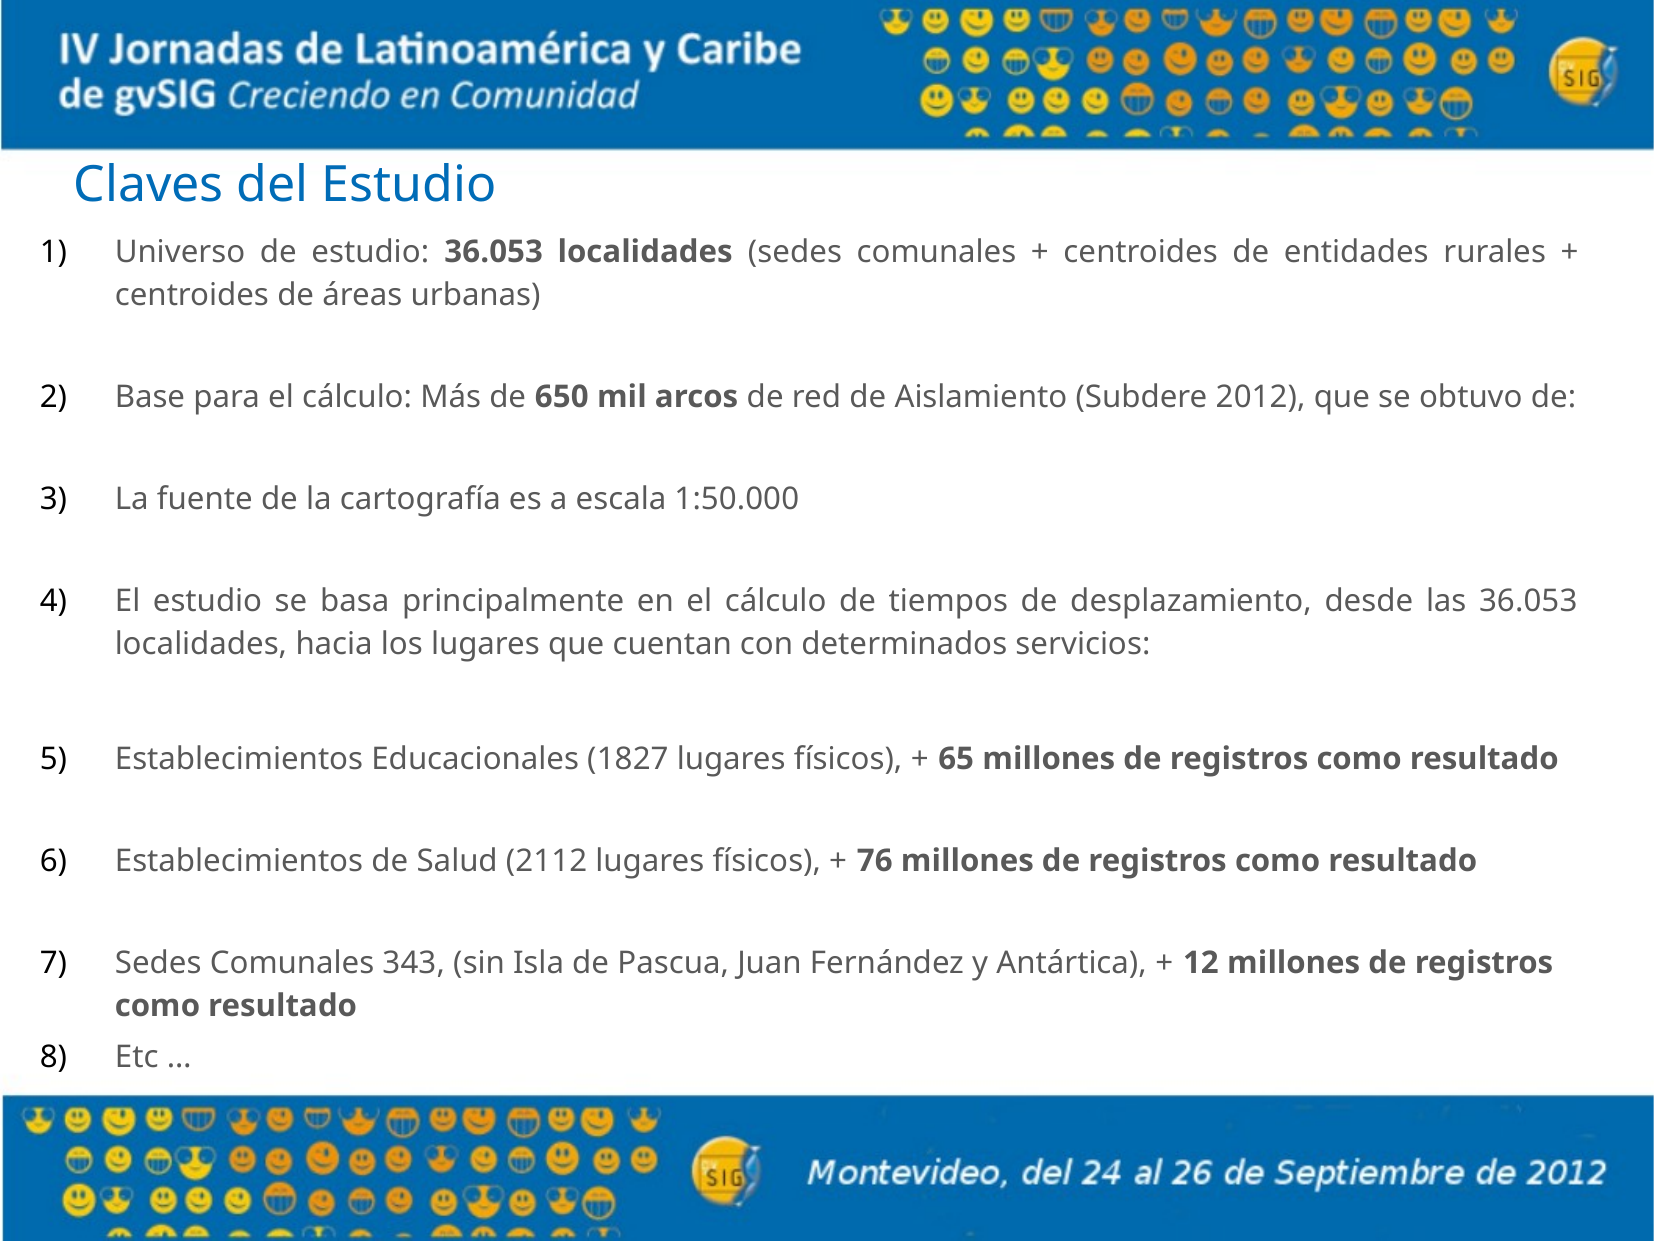

# Claves del Estudio
Universo de estudio: 36.053 localidades (sedes comunales + centroides de entidades rurales + centroides de áreas urbanas)
Base para el cálculo: Más de 650 mil arcos de red de Aislamiento (Subdere 2012), que se obtuvo de:
La fuente de la cartografía es a escala 1:50.000
El estudio se basa principalmente en el cálculo de tiempos de desplazamiento, desde las 36.053 localidades, hacia los lugares que cuentan con determinados servicios:
Establecimientos Educacionales (1827 lugares físicos), + 65 millones de registros como resultado
Establecimientos de Salud (2112 lugares físicos), + 76 millones de registros como resultado
Sedes Comunales 343, (sin Isla de Pascua, Juan Fernández y Antártica), + 12 millones de registros como resultado
Etc …